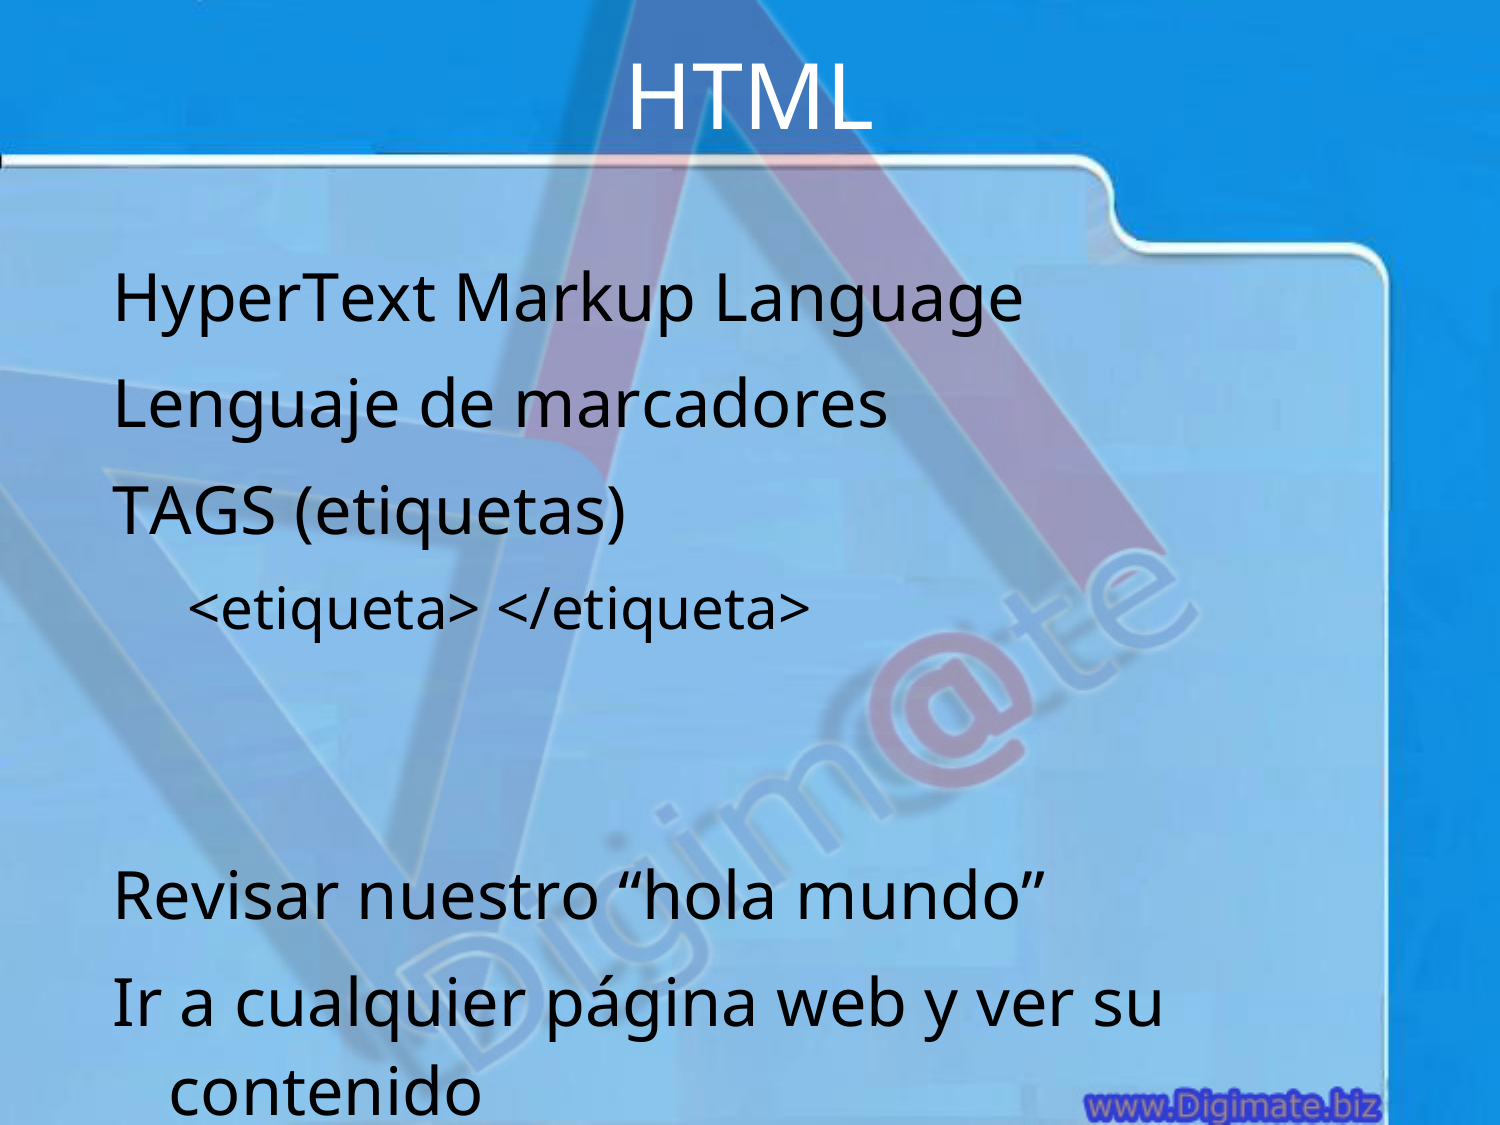

# HTML
HyperText Markup Language
Lenguaje de marcadores
TAGS (etiquetas)
<etiqueta> </etiqueta>
Revisar nuestro “hola mundo”
Ir a cualquier página web y ver su contenido